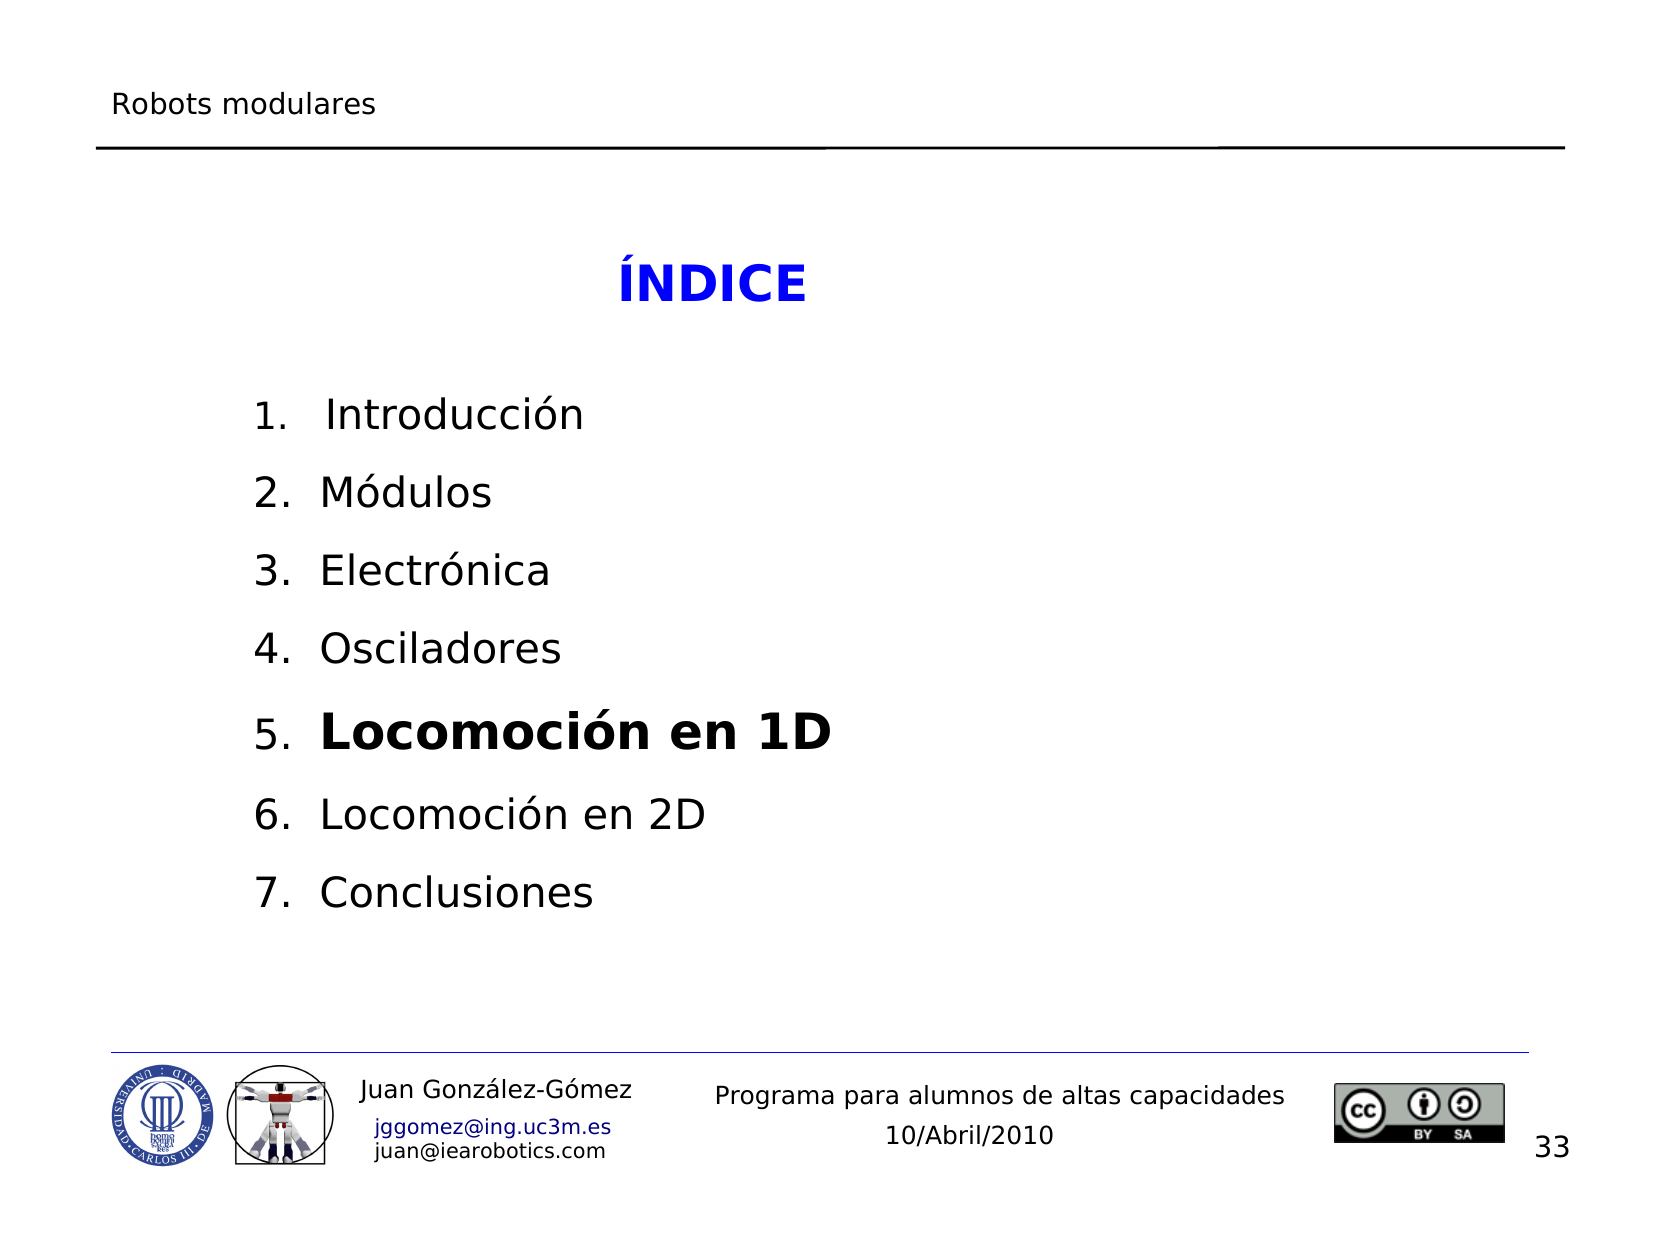

Robots modulares
ÍNDICE
 Introducción
 Módulos
 Electrónica
 Osciladores
 Locomoción en 1D
 Locomoción en 2D
 Conclusiones
Juan González-Gómez
Programa para alumnos de altas capacidades
jggomez@ing.uc3m.es
juan@iearobotics.com
10/Abril/2010
33